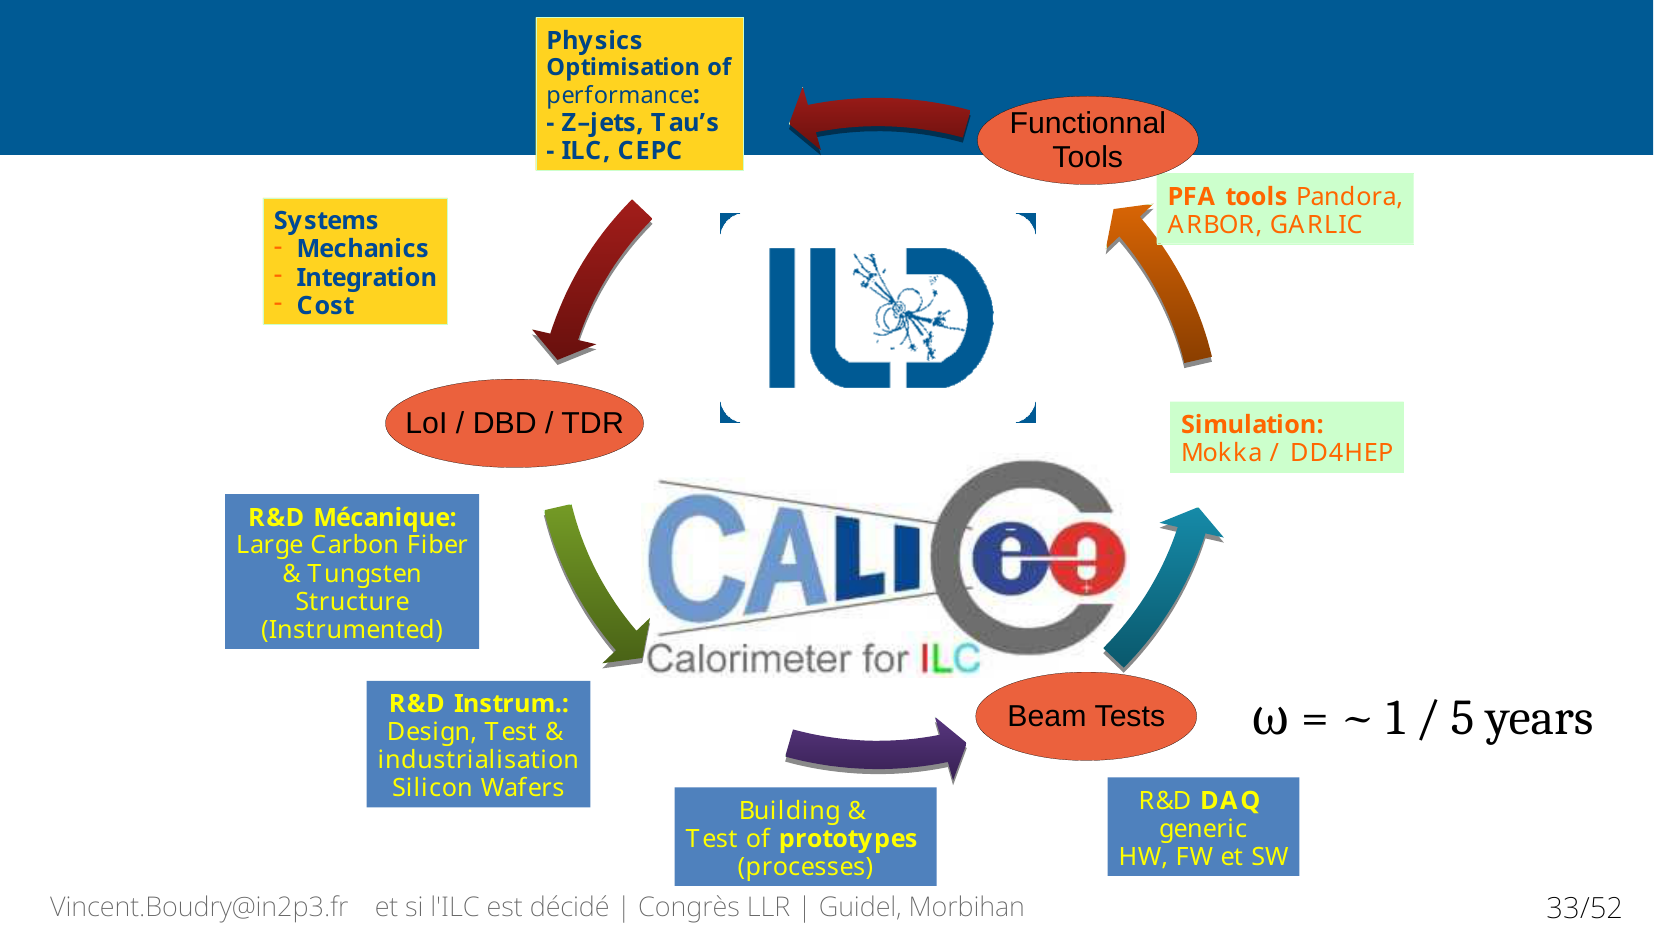

ω = ~ 1 / 5 years
et si l'ILC est décidé | Congrès LLR | Guidel, Morbihan
33